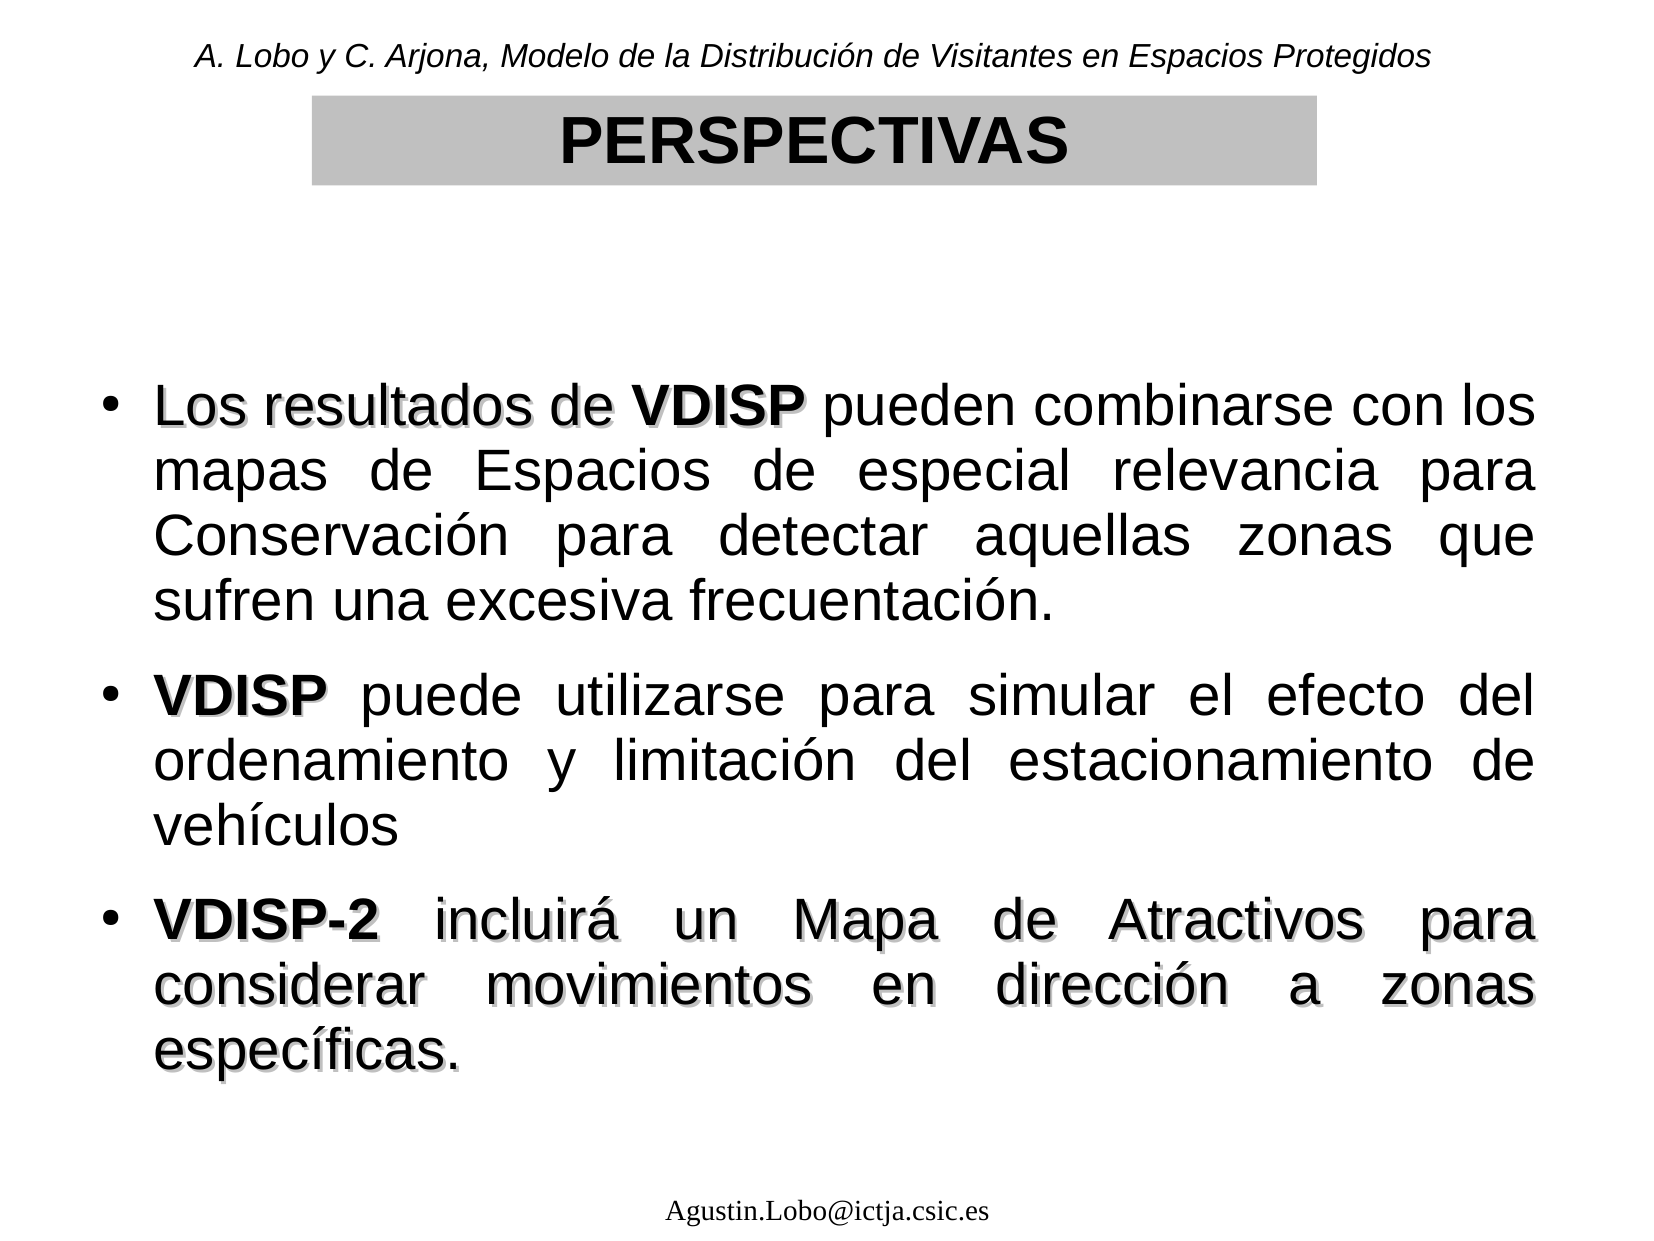

PERSPECTIVAS
# Los resultados de VDISP pueden combinarse con los mapas de Espacios de especial relevancia para Conservación para detectar aquellas zonas que sufren una excesiva frecuentación.
VDISP puede utilizarse para simular el efecto del ordenamiento y limitación del estacionamiento de vehículos
VDISP-2 incluirá un Mapa de Atractivos para considerar movimientos en dirección a zonas específicas.